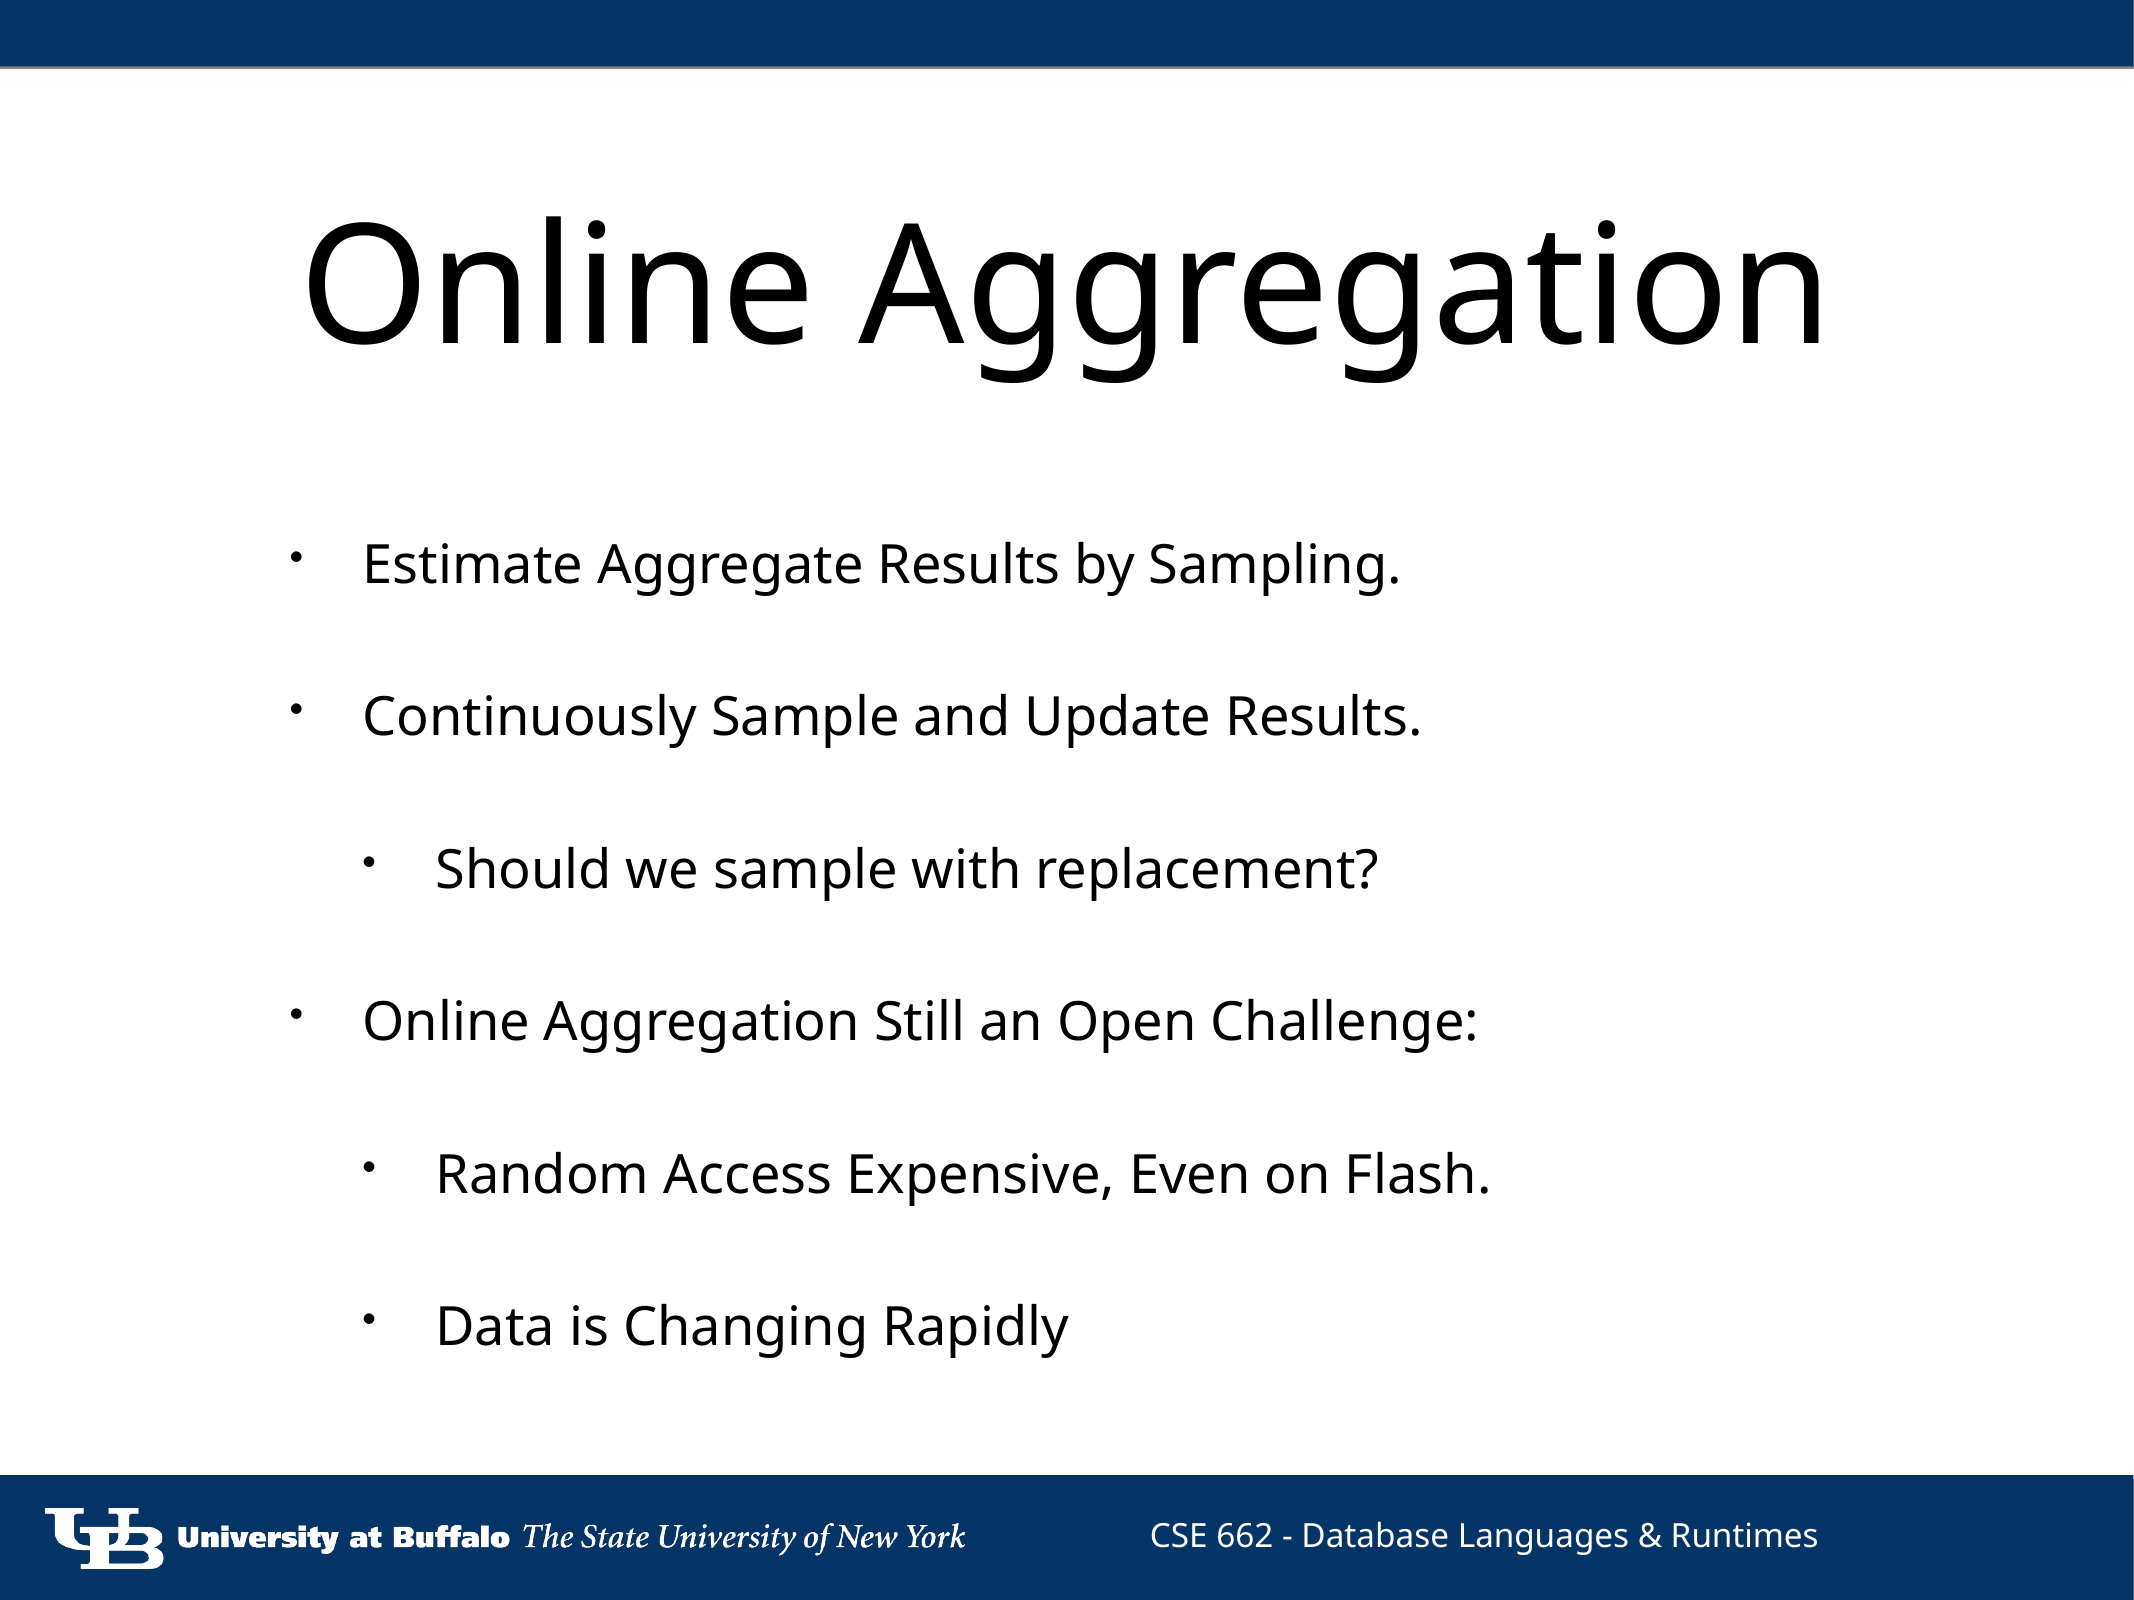

# Online Aggregation
Estimate Aggregate Results by Sampling.
Continuously Sample and Update Results.
Should we sample with replacement?
Online Aggregation Still an Open Challenge:
Random Access Expensive, Even on Flash.
Data is Changing Rapidly